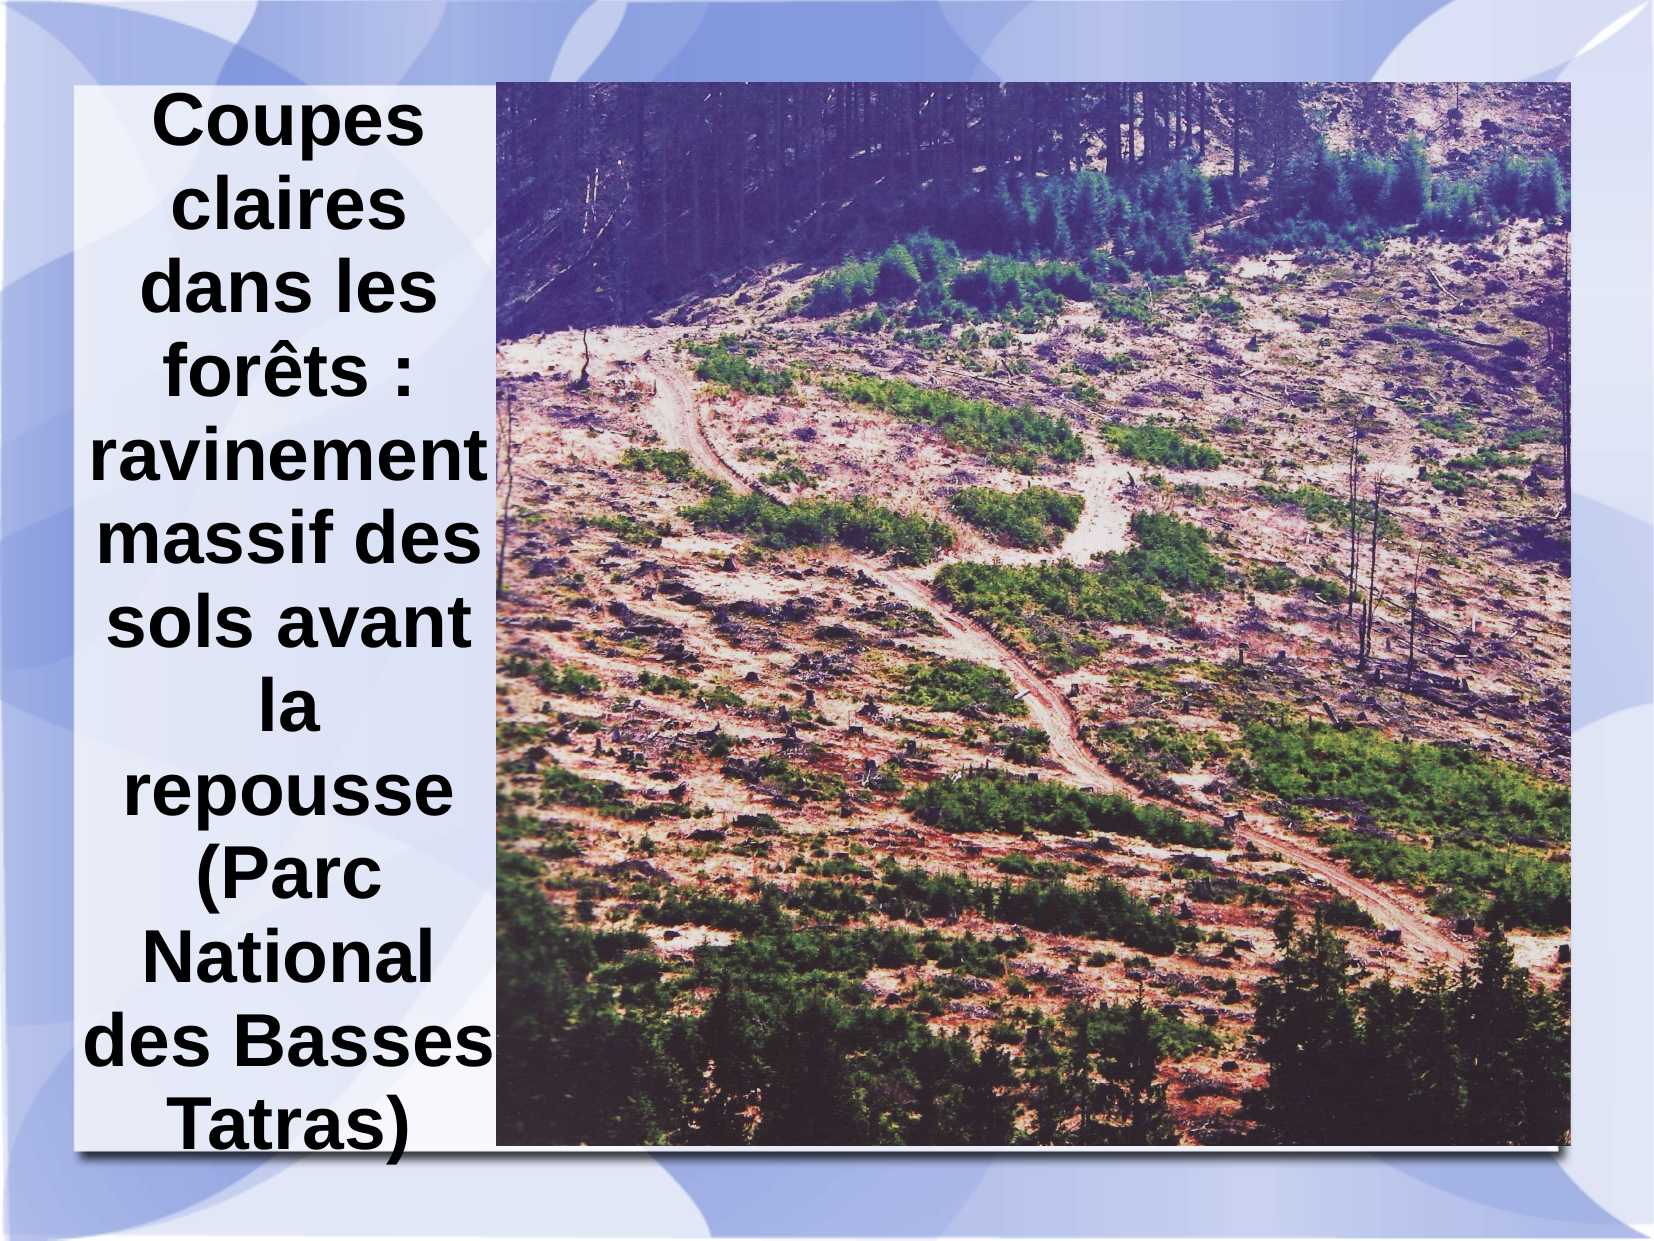

# Coupes claires dans les forêts : ravinement massif des sols avant la repousse (Parc National des Basses Tatras)